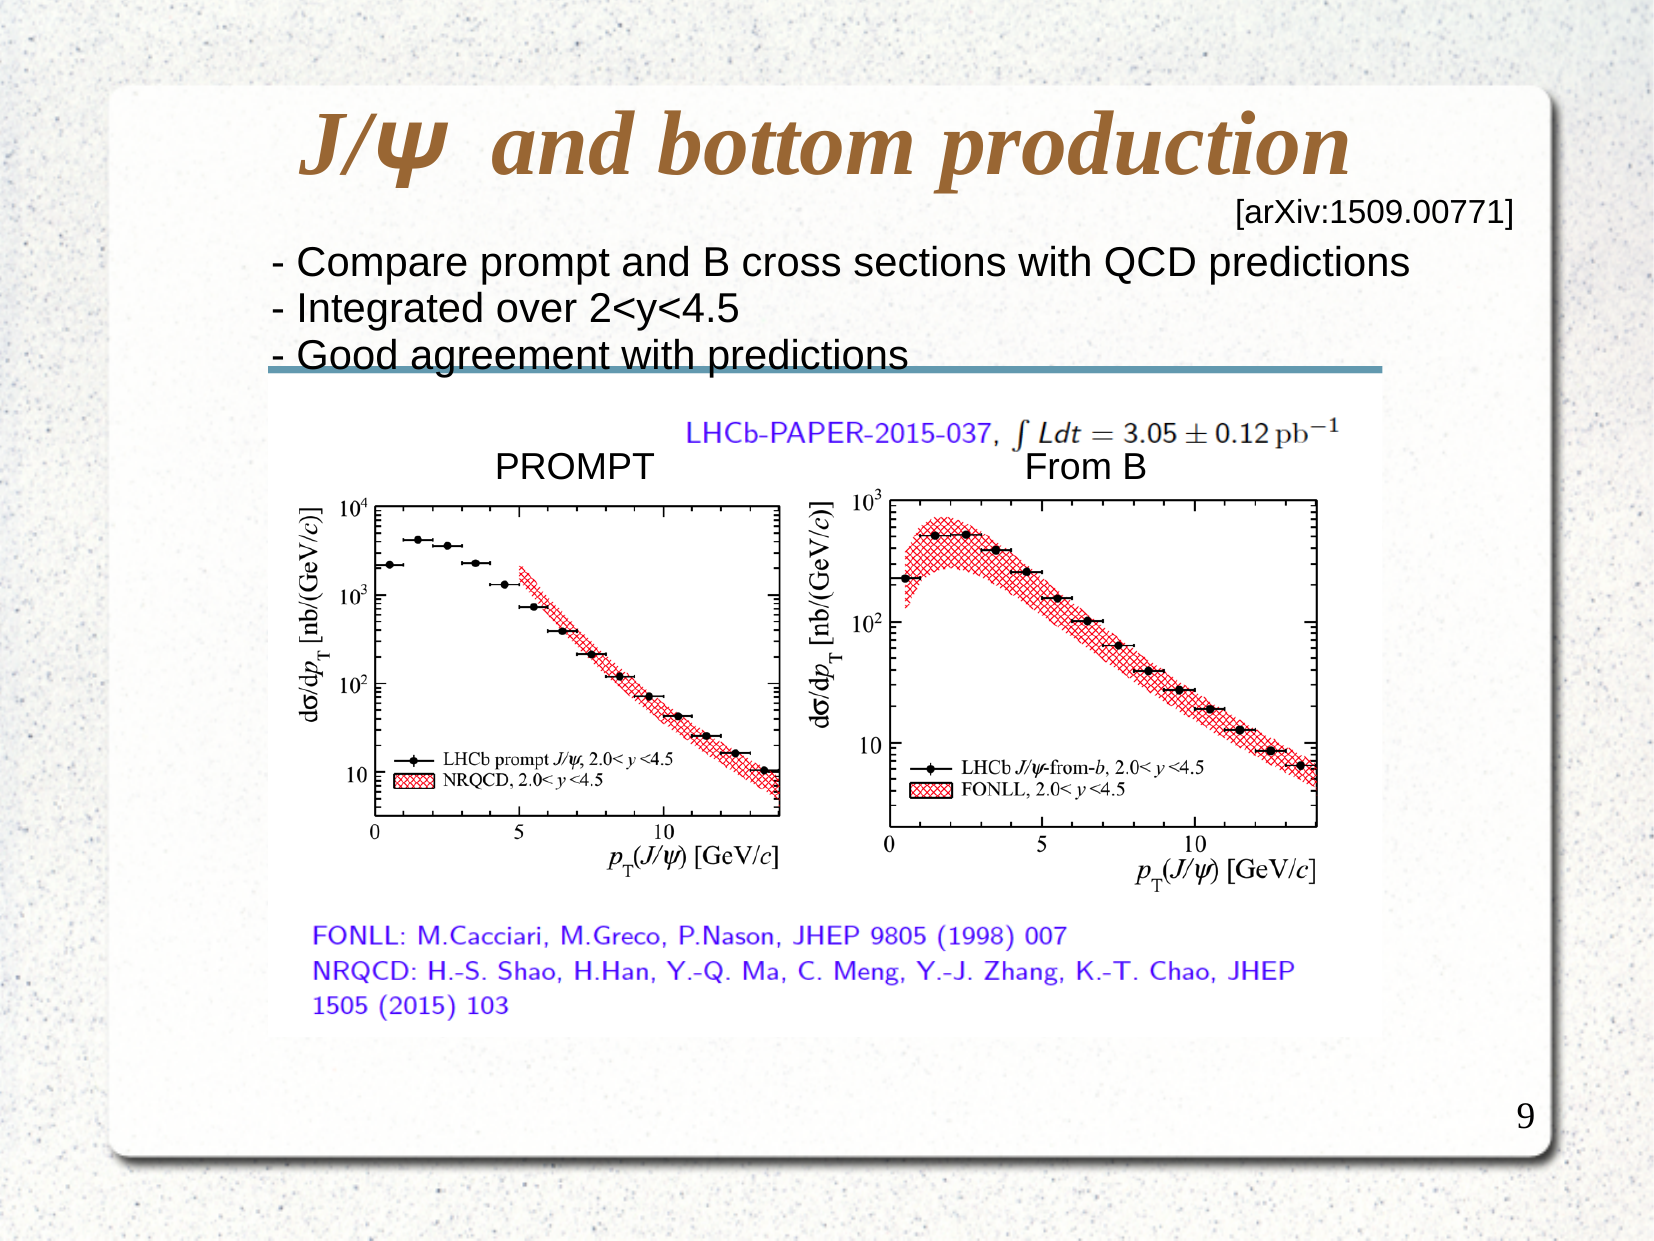

# J/Ψ and bottom production
[arXiv:1509.00771]
- Compare prompt and B cross sections with QCD predictions
- Integrated over 2<y<4.5
- Good agreement with predictions
PROMPT
From B
9